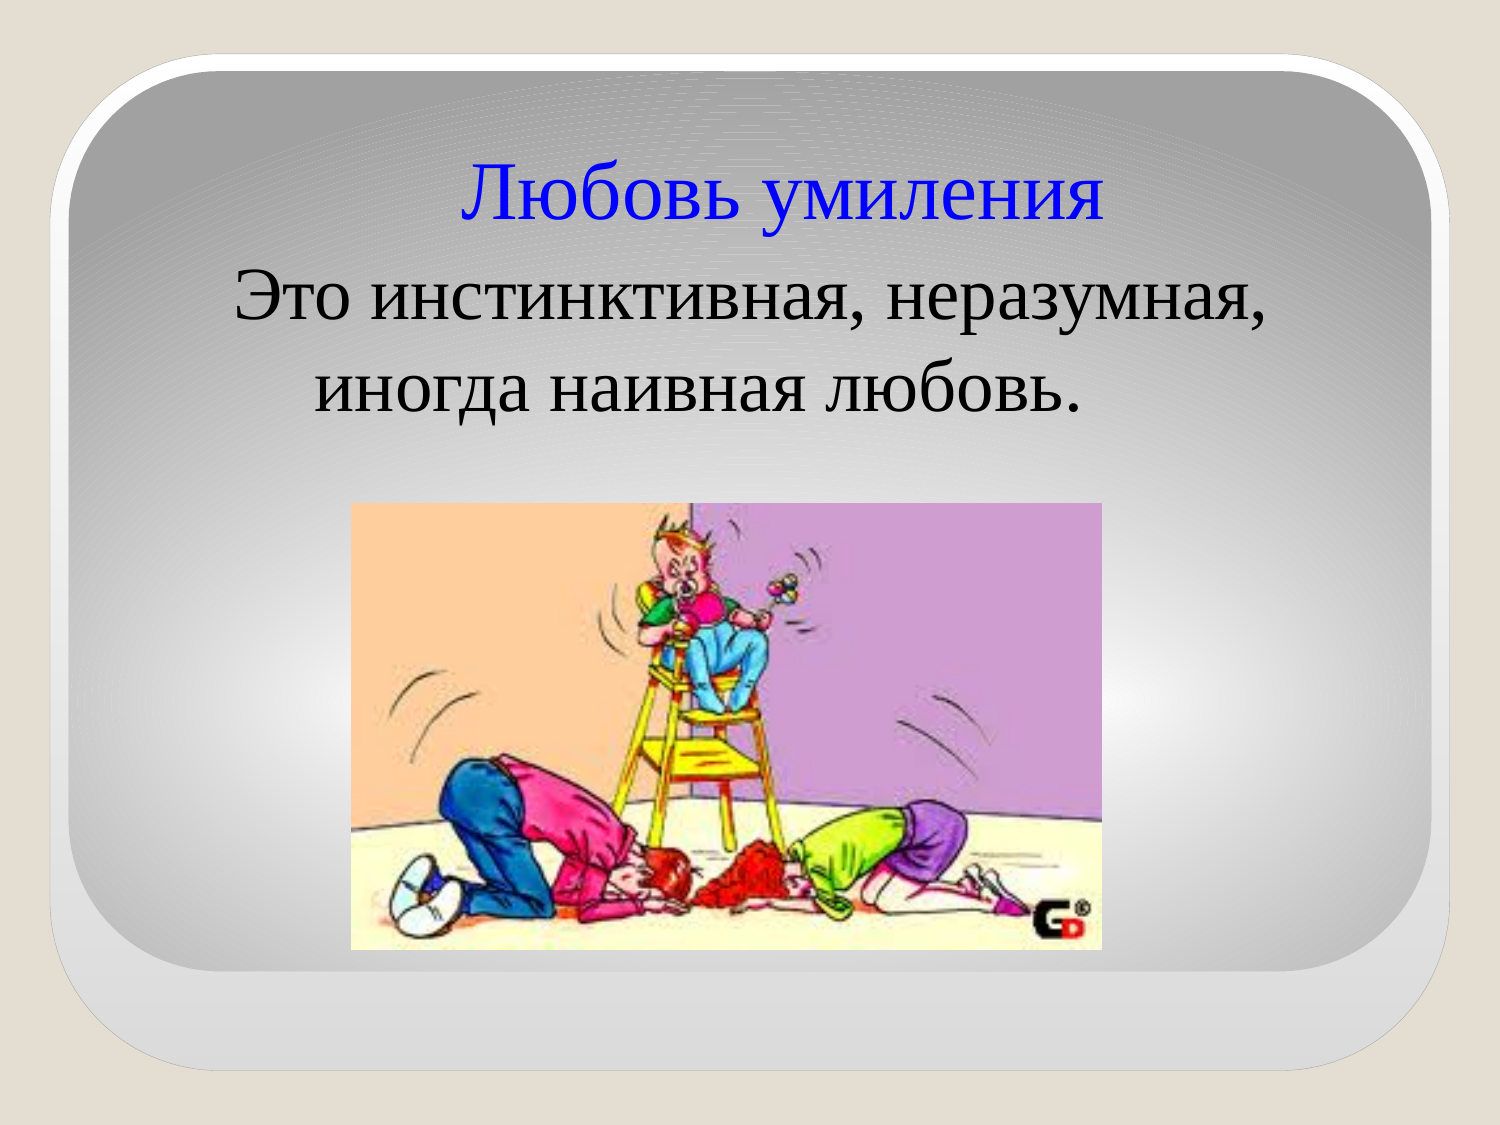

# Любовь умиления Это инстинктивная, неразумная, иногда наивная любовь.